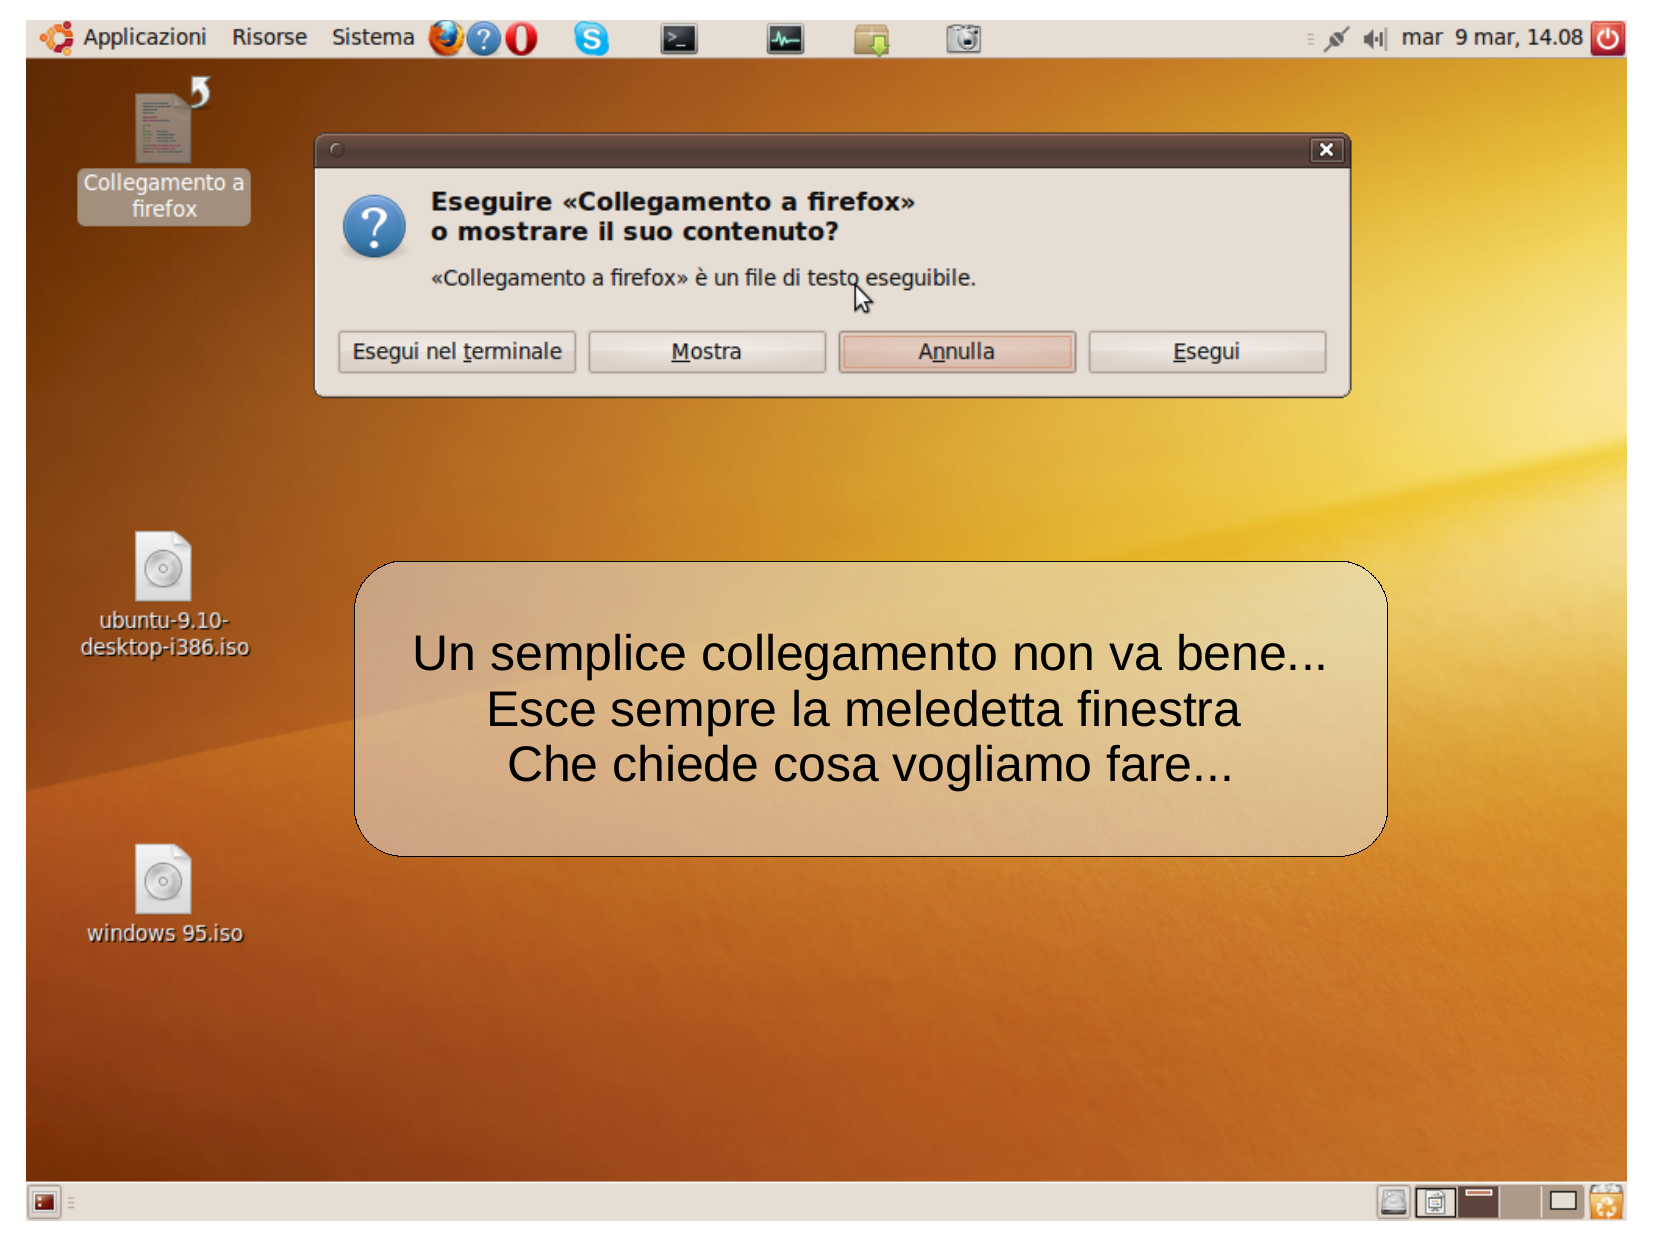

Un semplice collegamento non va bene...
Esce sempre la meledetta finestra
Che chiede cosa vogliamo fare...